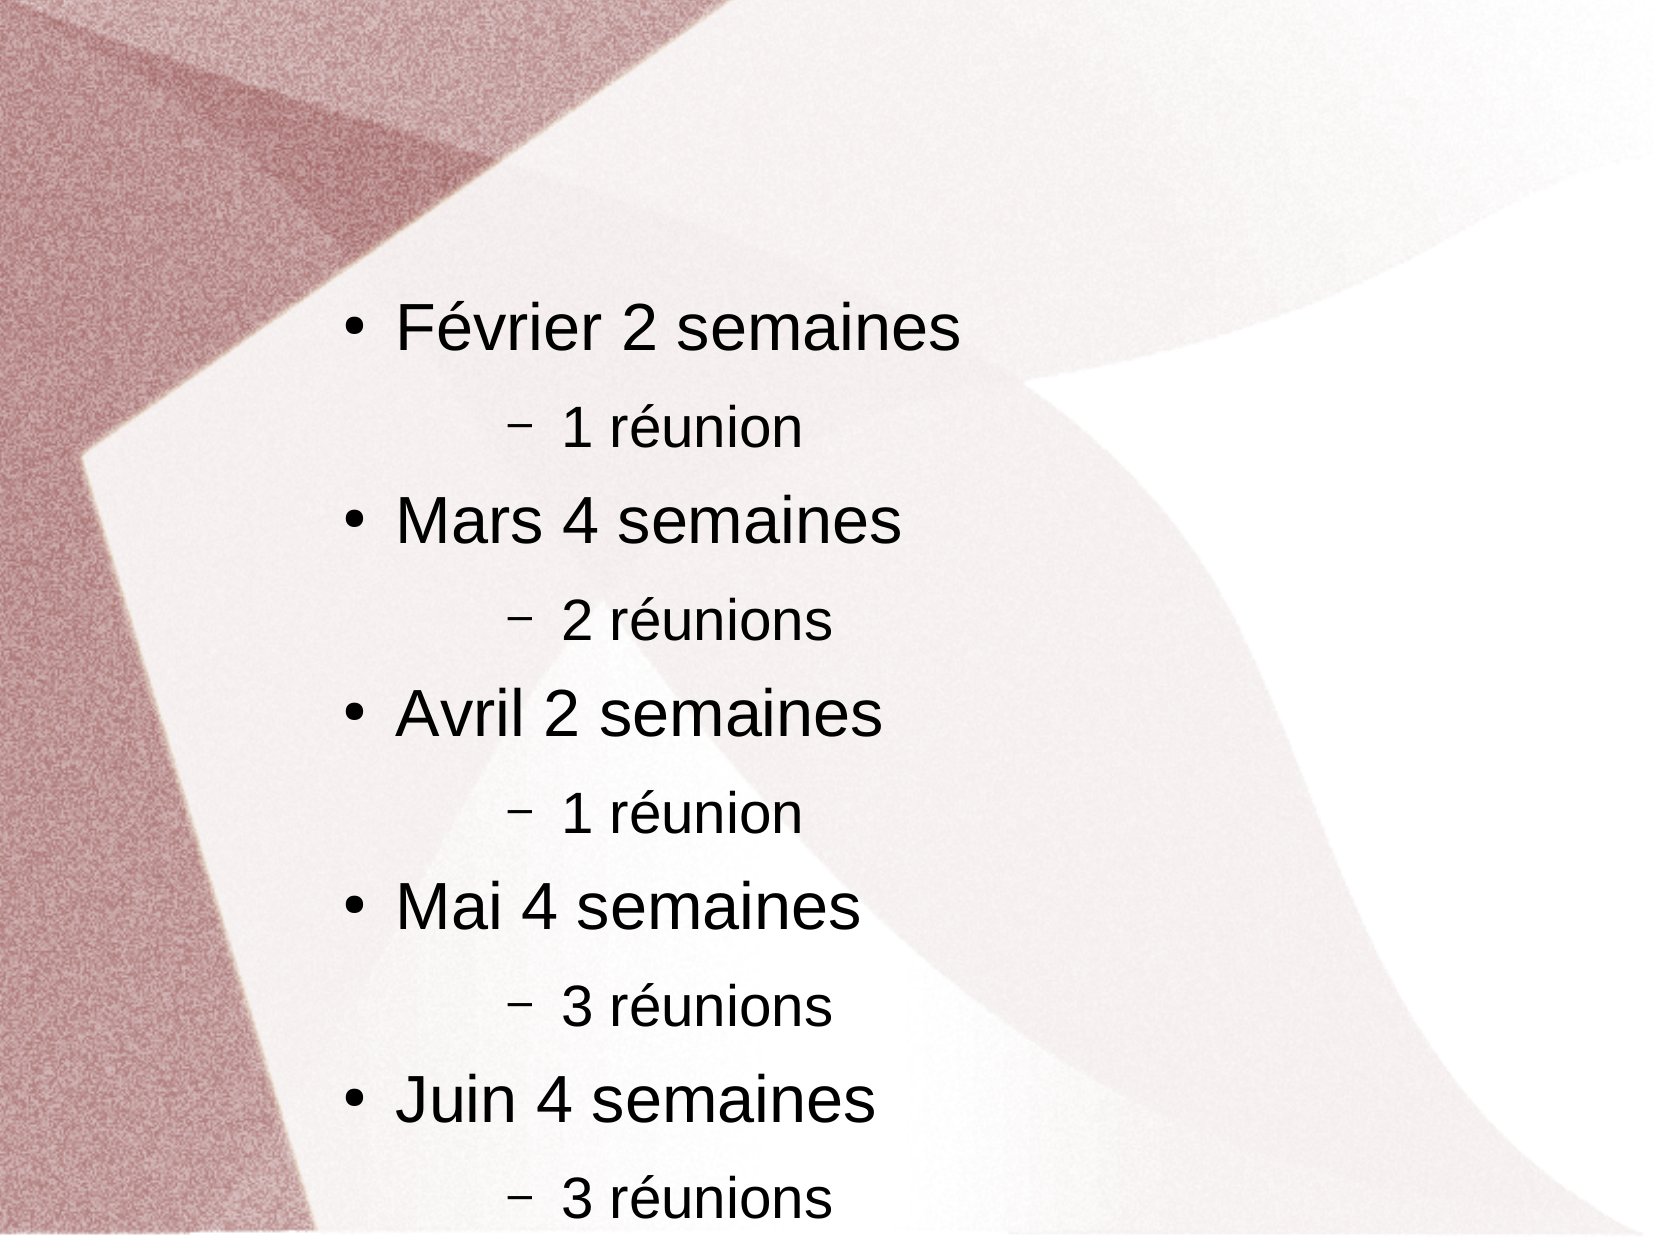

#
Février 2 semaines
1 réunion
Mars 4 semaines
2 réunions
Avril 2 semaines
1 réunion
Mai 4 semaines
3 réunions
Juin 4 semaines
3 réunions